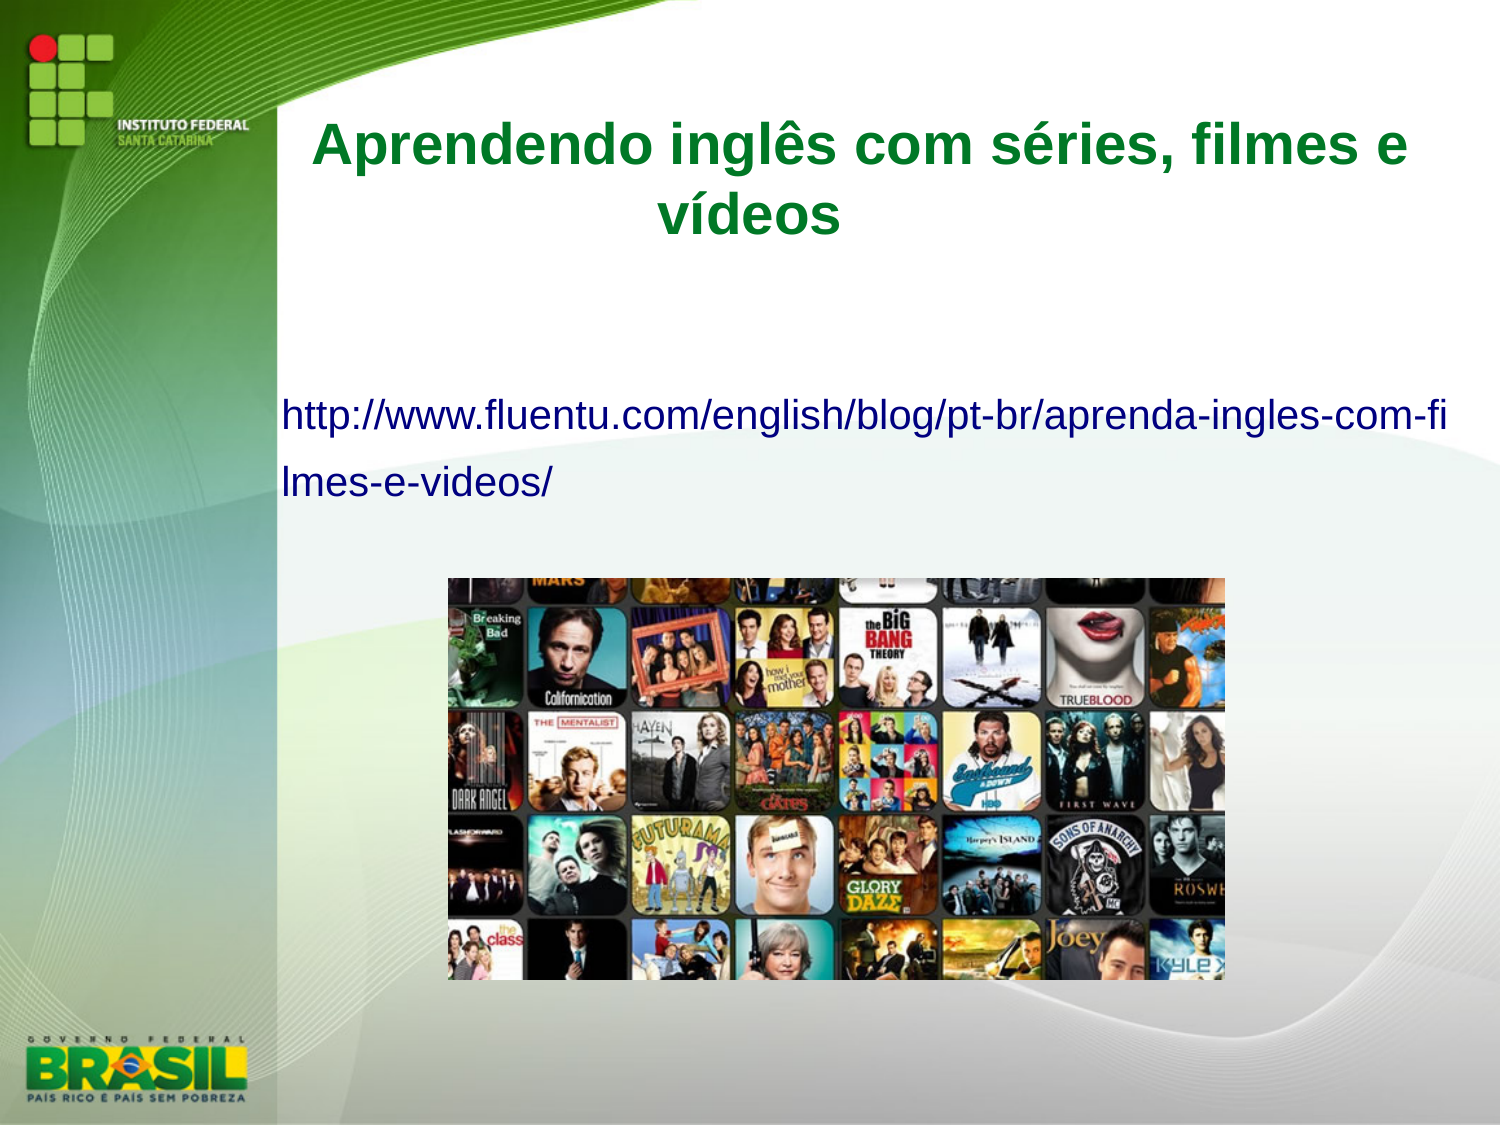

Aprendendo inglês com séries, filmes e vídeos
# http://www.fluentu.com/english/blog/pt-br/aprenda-ingles-com-filmes-e-videos/